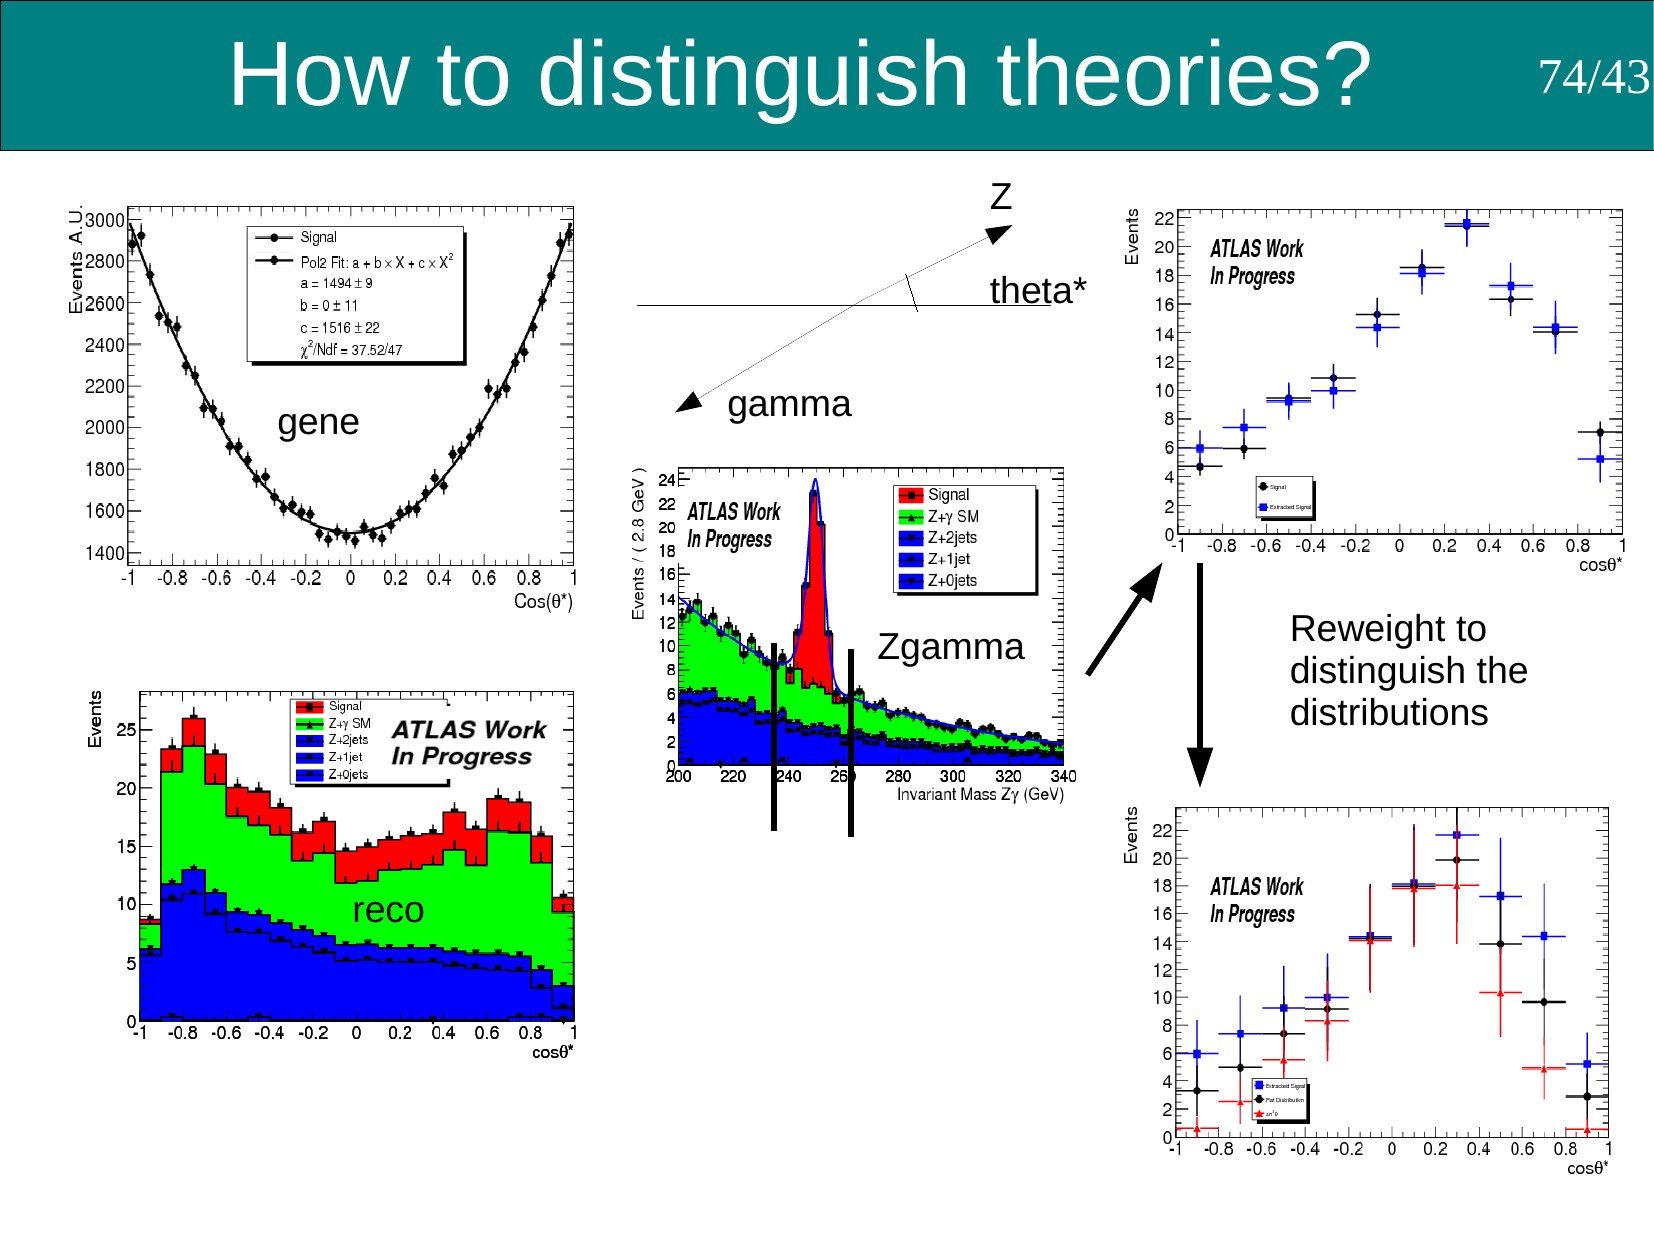

# How to distinguish theories?
74
Z
theta*
gamma
gene
Reweight to distinguish the distributions
Zgamma
reco